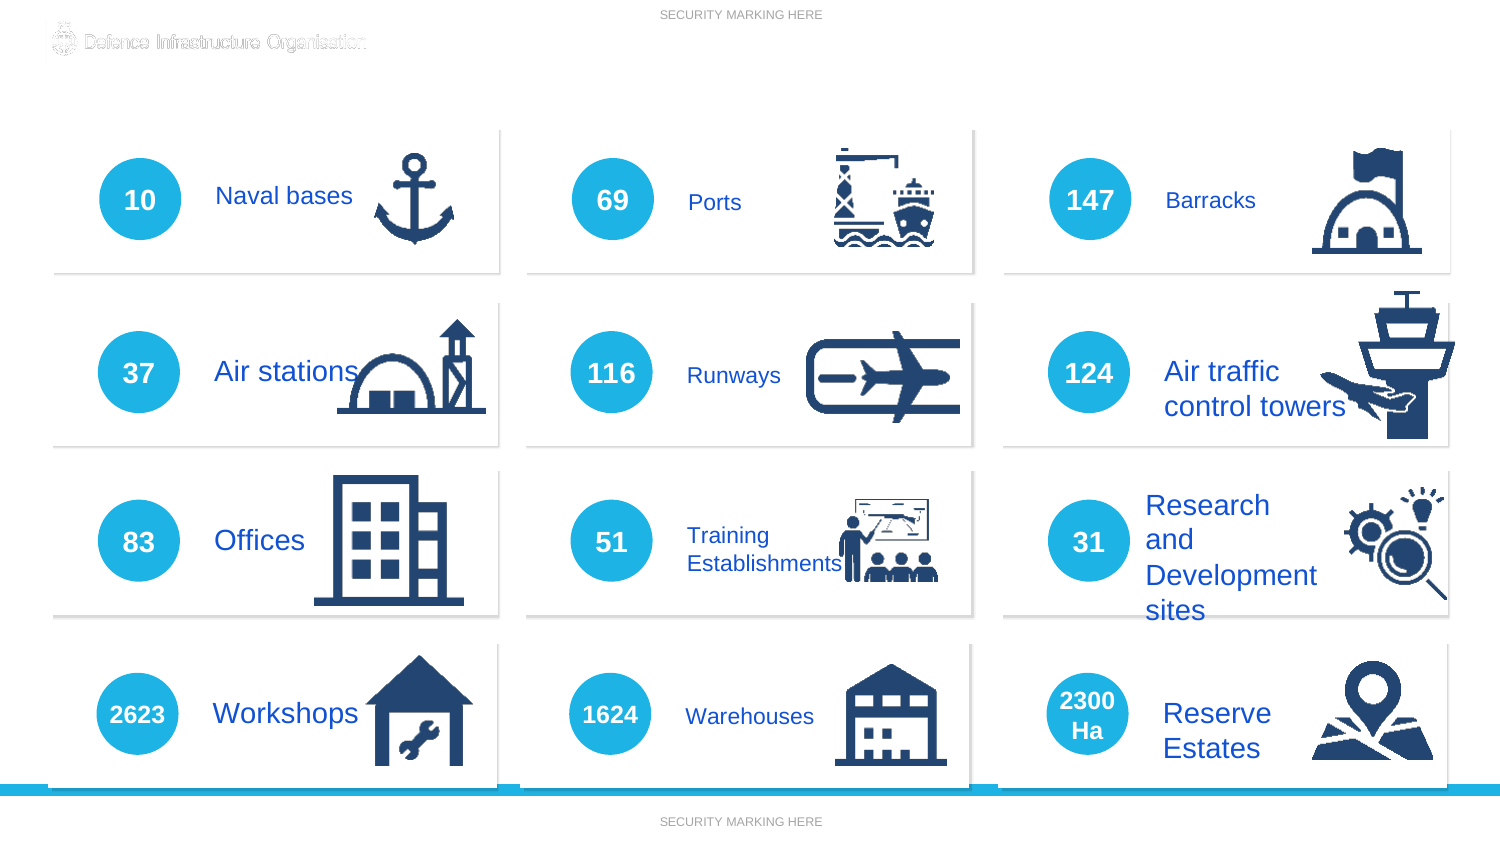

Supporting Defence Capability
10
Naval bases
69
Ports
147
Barracks
37
Air stations
116
Runways
124
Air traffic control towers
Research and Development sites
31
83
Offices
51
Training
Establishments
2623
Workshops
1624
Warehouses
2300
Ha
Reserve Estates